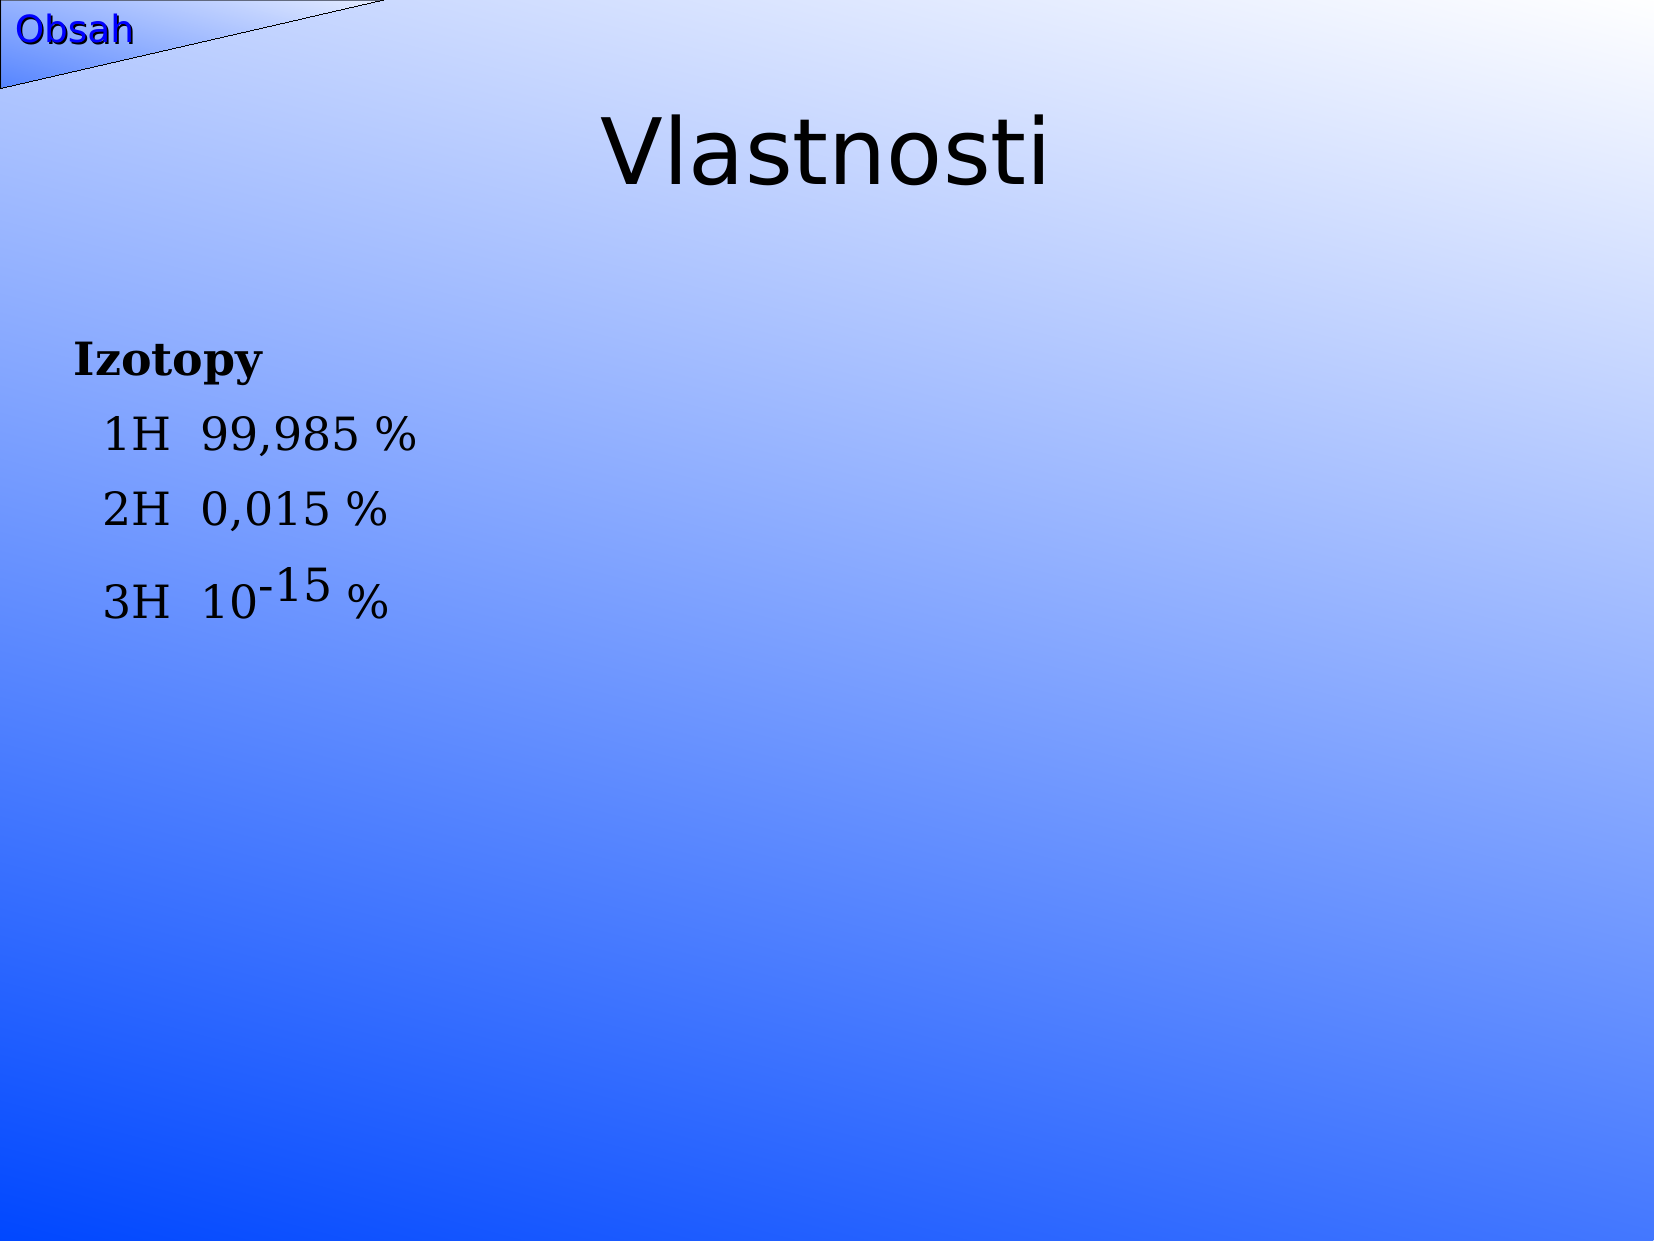

Obsah
# Vlastnosti
Izotopy
 1H 99,985 %
 2H 0,015 %
 3H 10-15 %